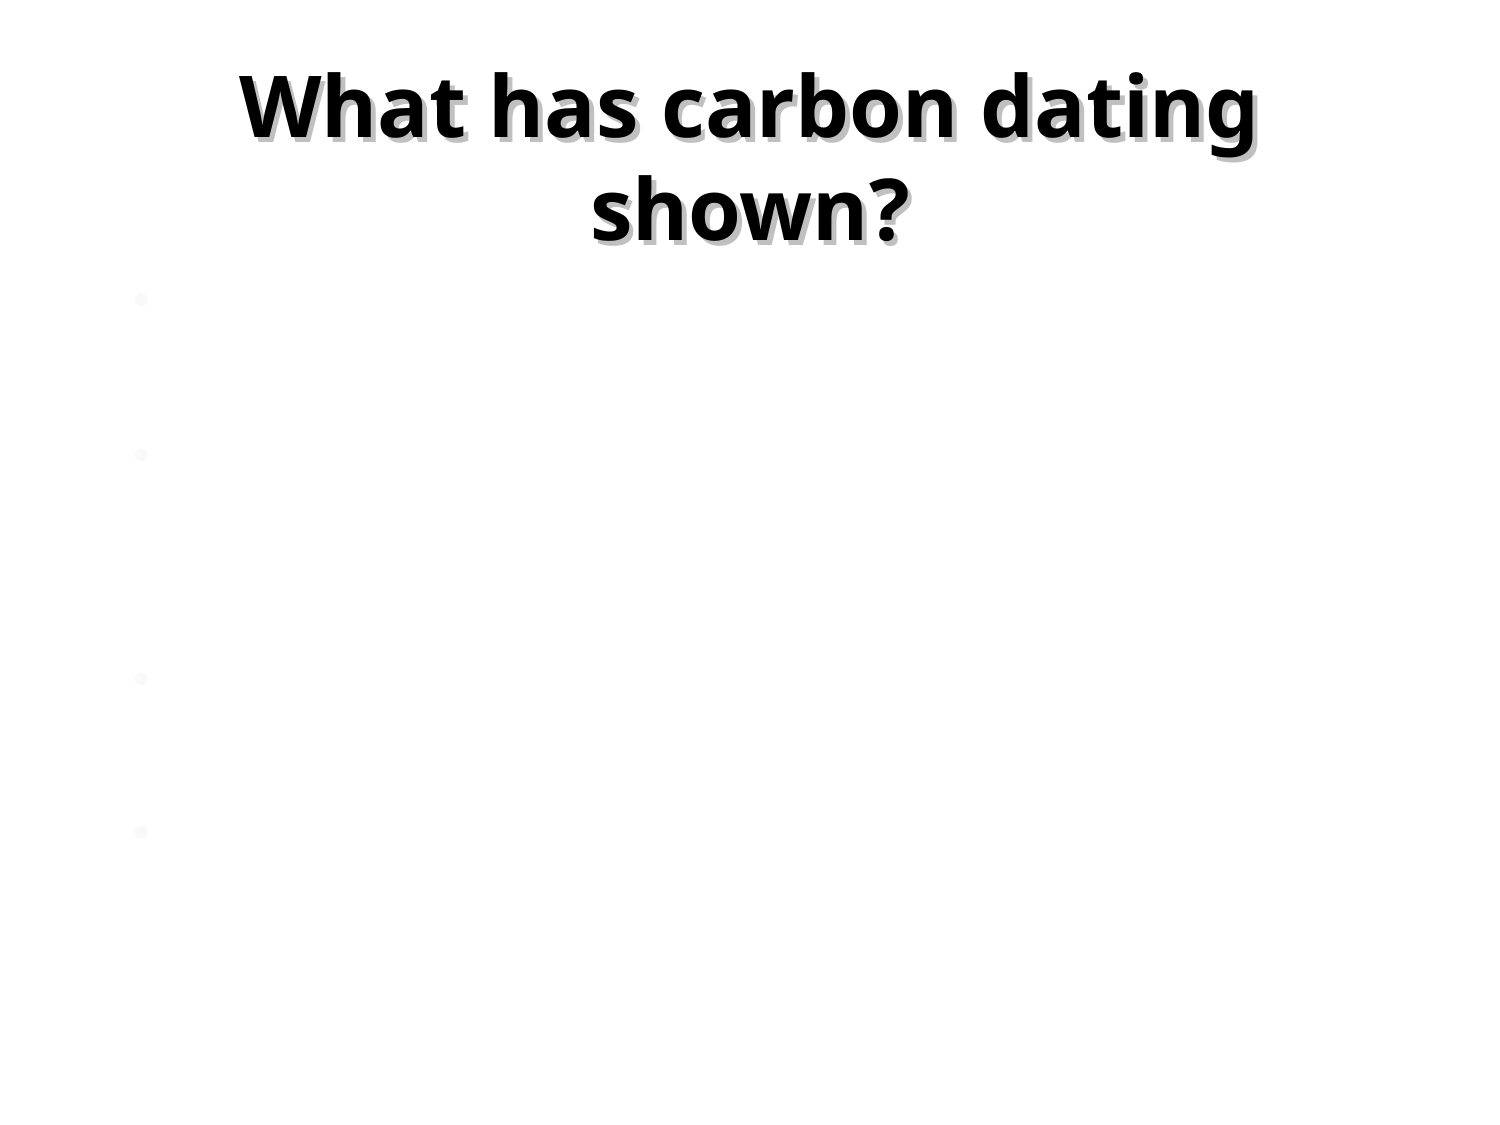

# What has carbon dating shown?
People kept coming back here over 4,000 years
The dates go from 7900 BC to 4050 BC (which is 9,900 years ago to 6,050 years ago)
(The Ice Age in Britain finished about 10,000 years ago)
What do you think attracted them to this place?